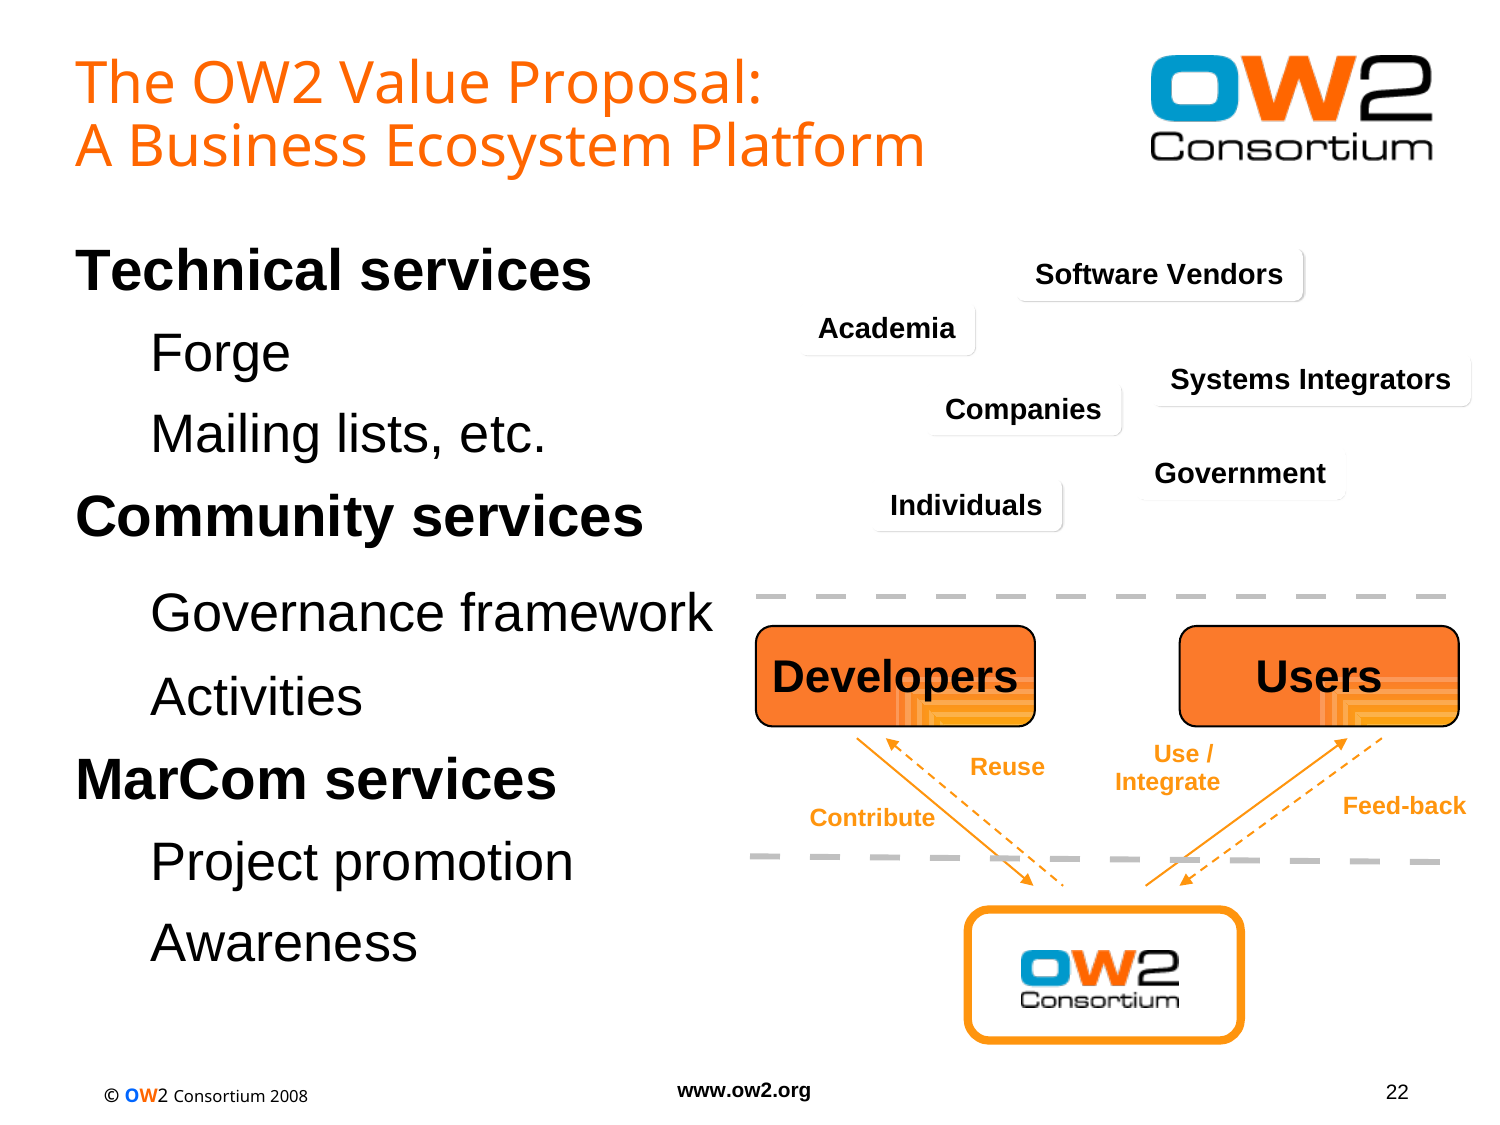

# The OW2 Value Proposal: A Business Ecosystem Platform
Software Vendors
Technical services
Forge
Mailing lists, etc.
Community services
Governance framework
Activities
MarCom services
Project promotion
Awareness
Academia
Systems Integrators
Companies
Government
Individuals
Developers
Users
Use /
Integrate
Reuse
Feed-back
Contribute
22